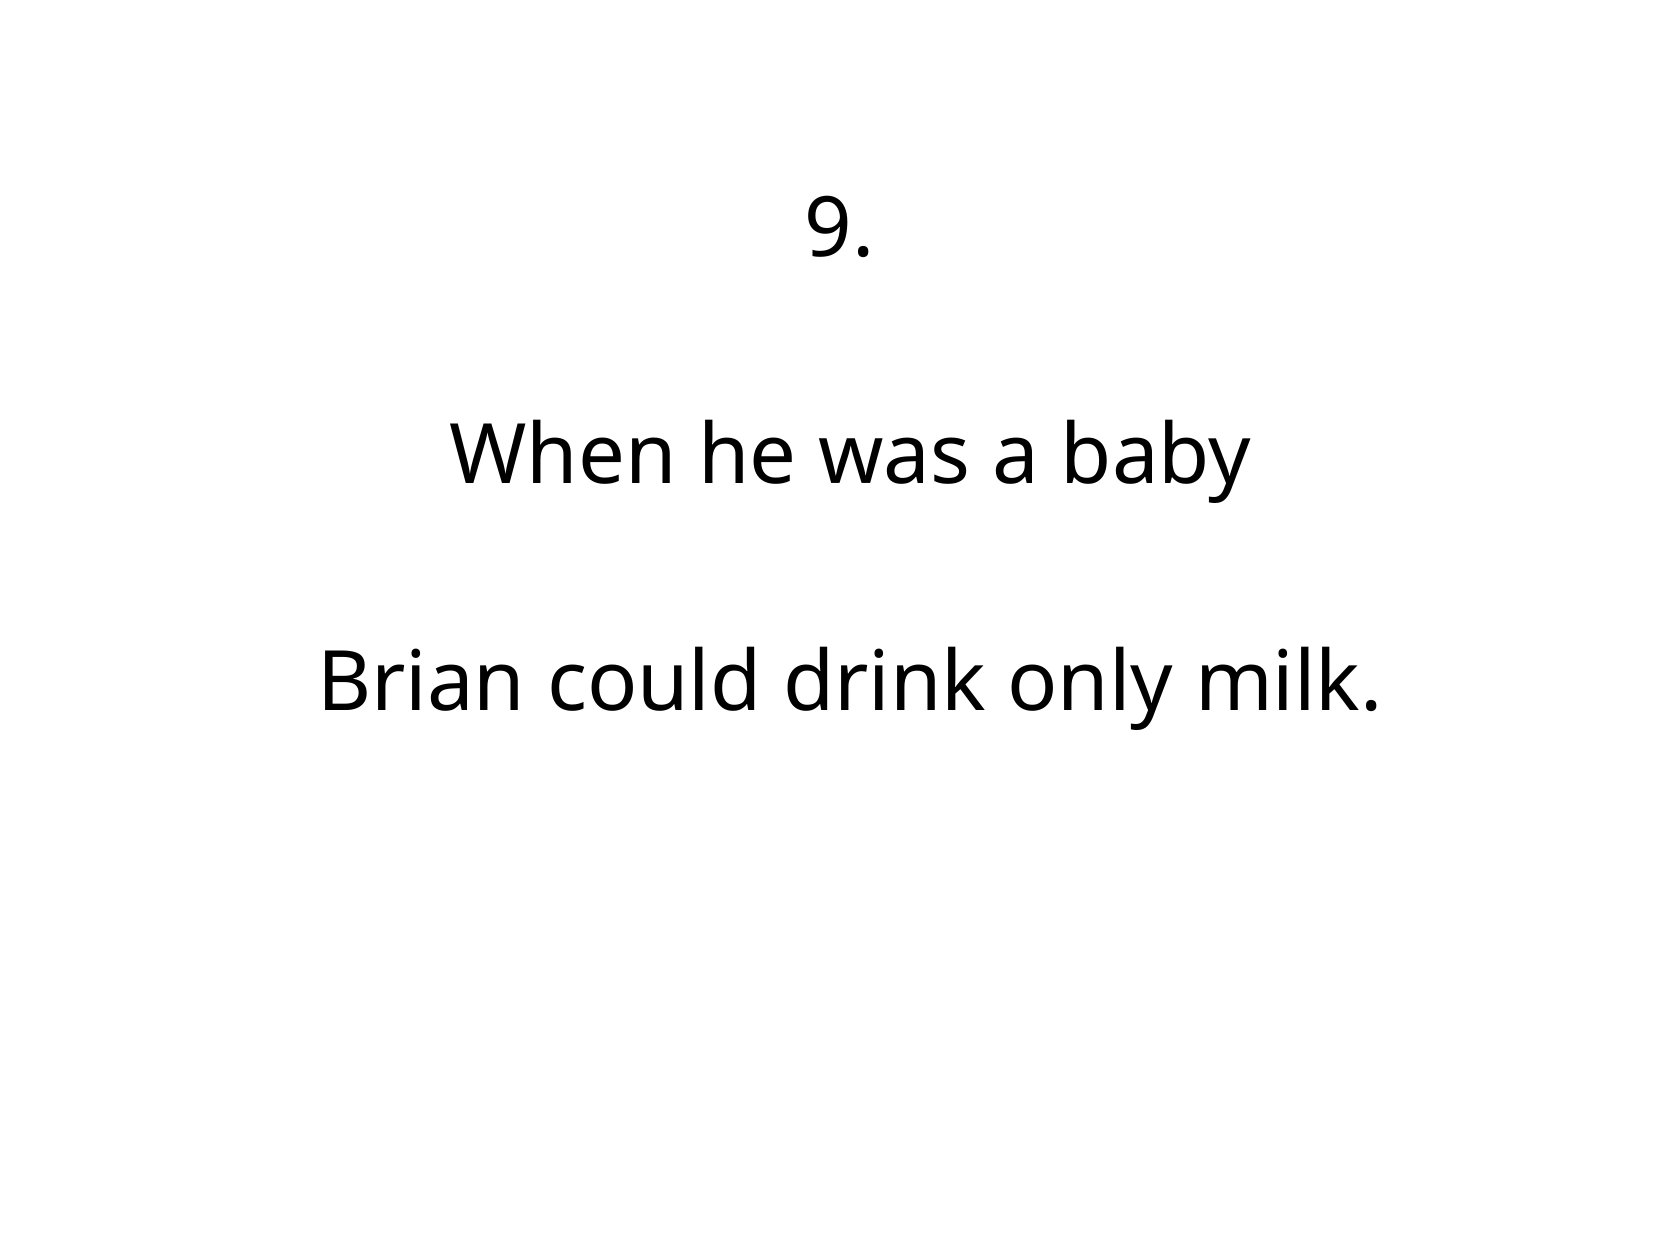

9.
When he was a baby
 Brian could drink only milk.